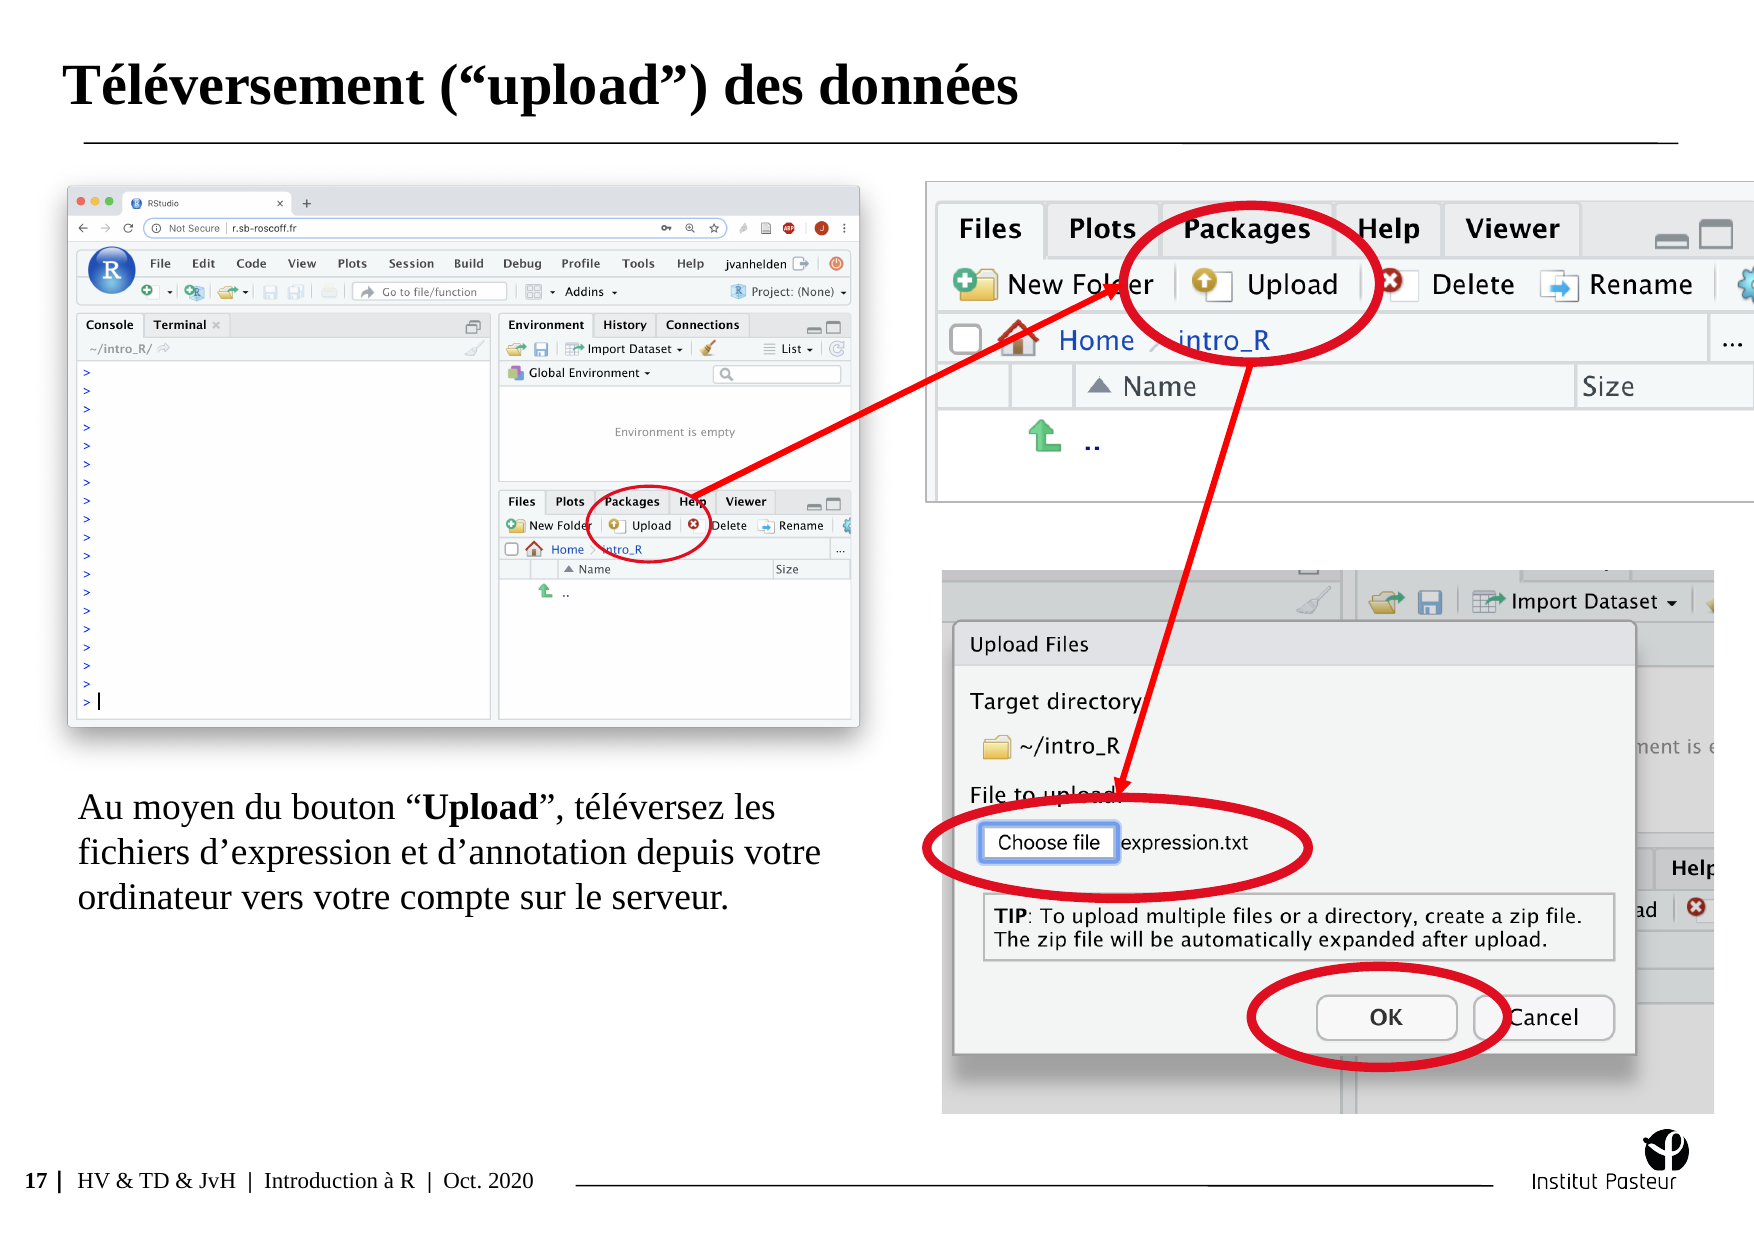

Téléversement (“upload”) des données
# Au moyen du bouton “Upload”, téléversez les fichiers d’expression et d’annotation depuis votre ordinateur vers votre compte sur le serveur.